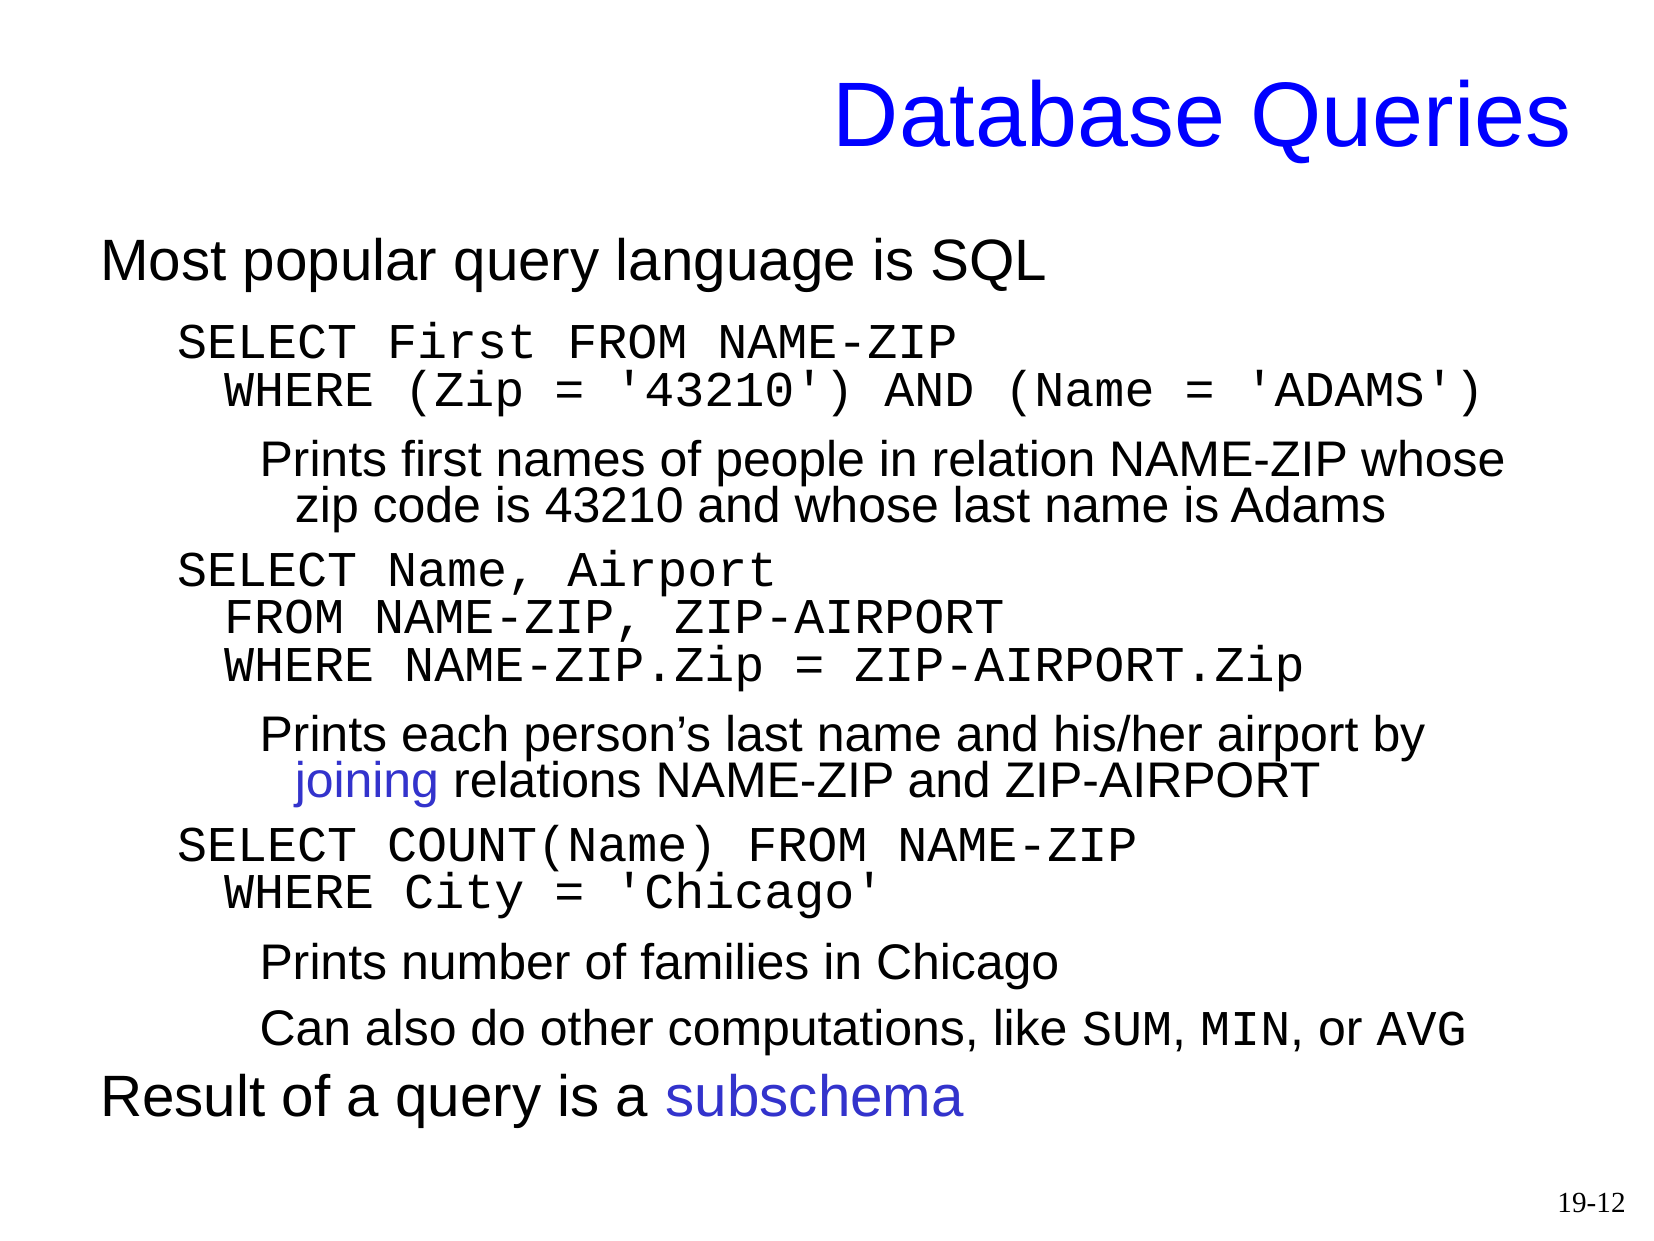

# Database Queries
Most popular query language is SQL
SELECT First FROM NAME-ZIP
WHERE (Zip = '43210') AND (Name = 'ADAMS')
Prints first names of people in relation NAME-ZIP whose zip code is 43210 and whose last name is Adams
SELECT Name, Airport
FROM NAME-ZIP, ZIP-AIRPORT
WHERE NAME-ZIP.Zip = ZIP-AIRPORT.Zip
Prints each person’s last name and his/her airport by joining relations NAME-ZIP and ZIP-AIRPORT
SELECT COUNT(Name) FROM NAME-ZIP
WHERE City = 'Chicago'
Prints number of families in Chicago
Can also do other computations, like SUM, MIN, or AVG
Result of a query is a subschema